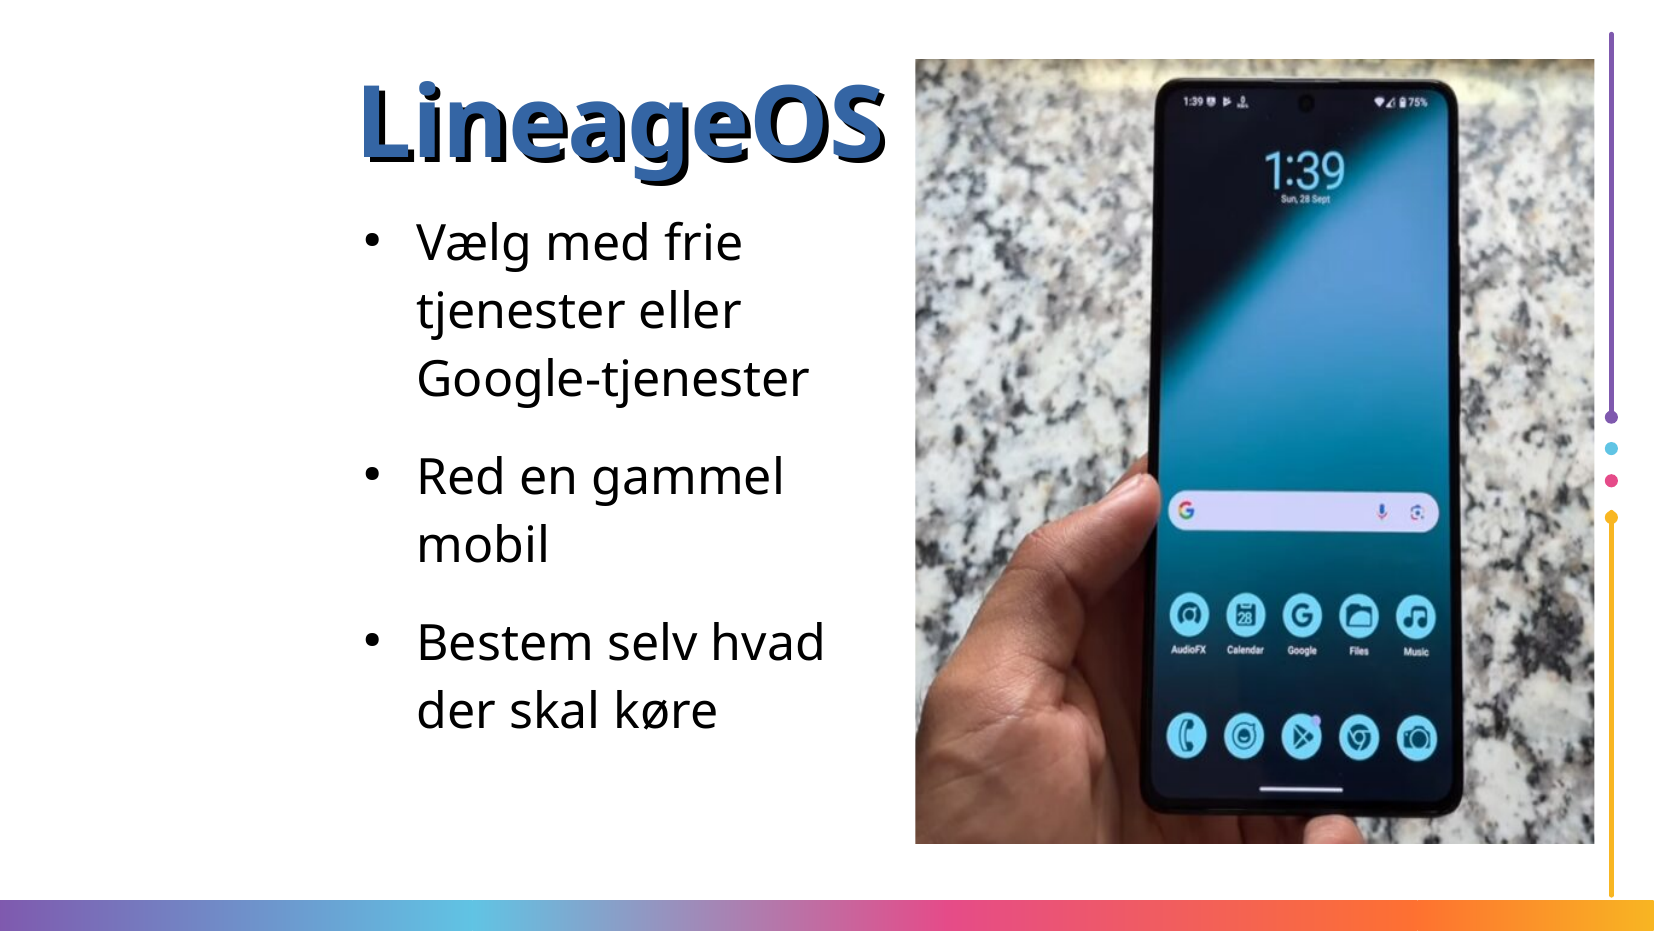

# LineageOS
Vælg med frie tjenester eller Google-tjenester
Red en gammel mobil
Bestem selv hvad der skal køre